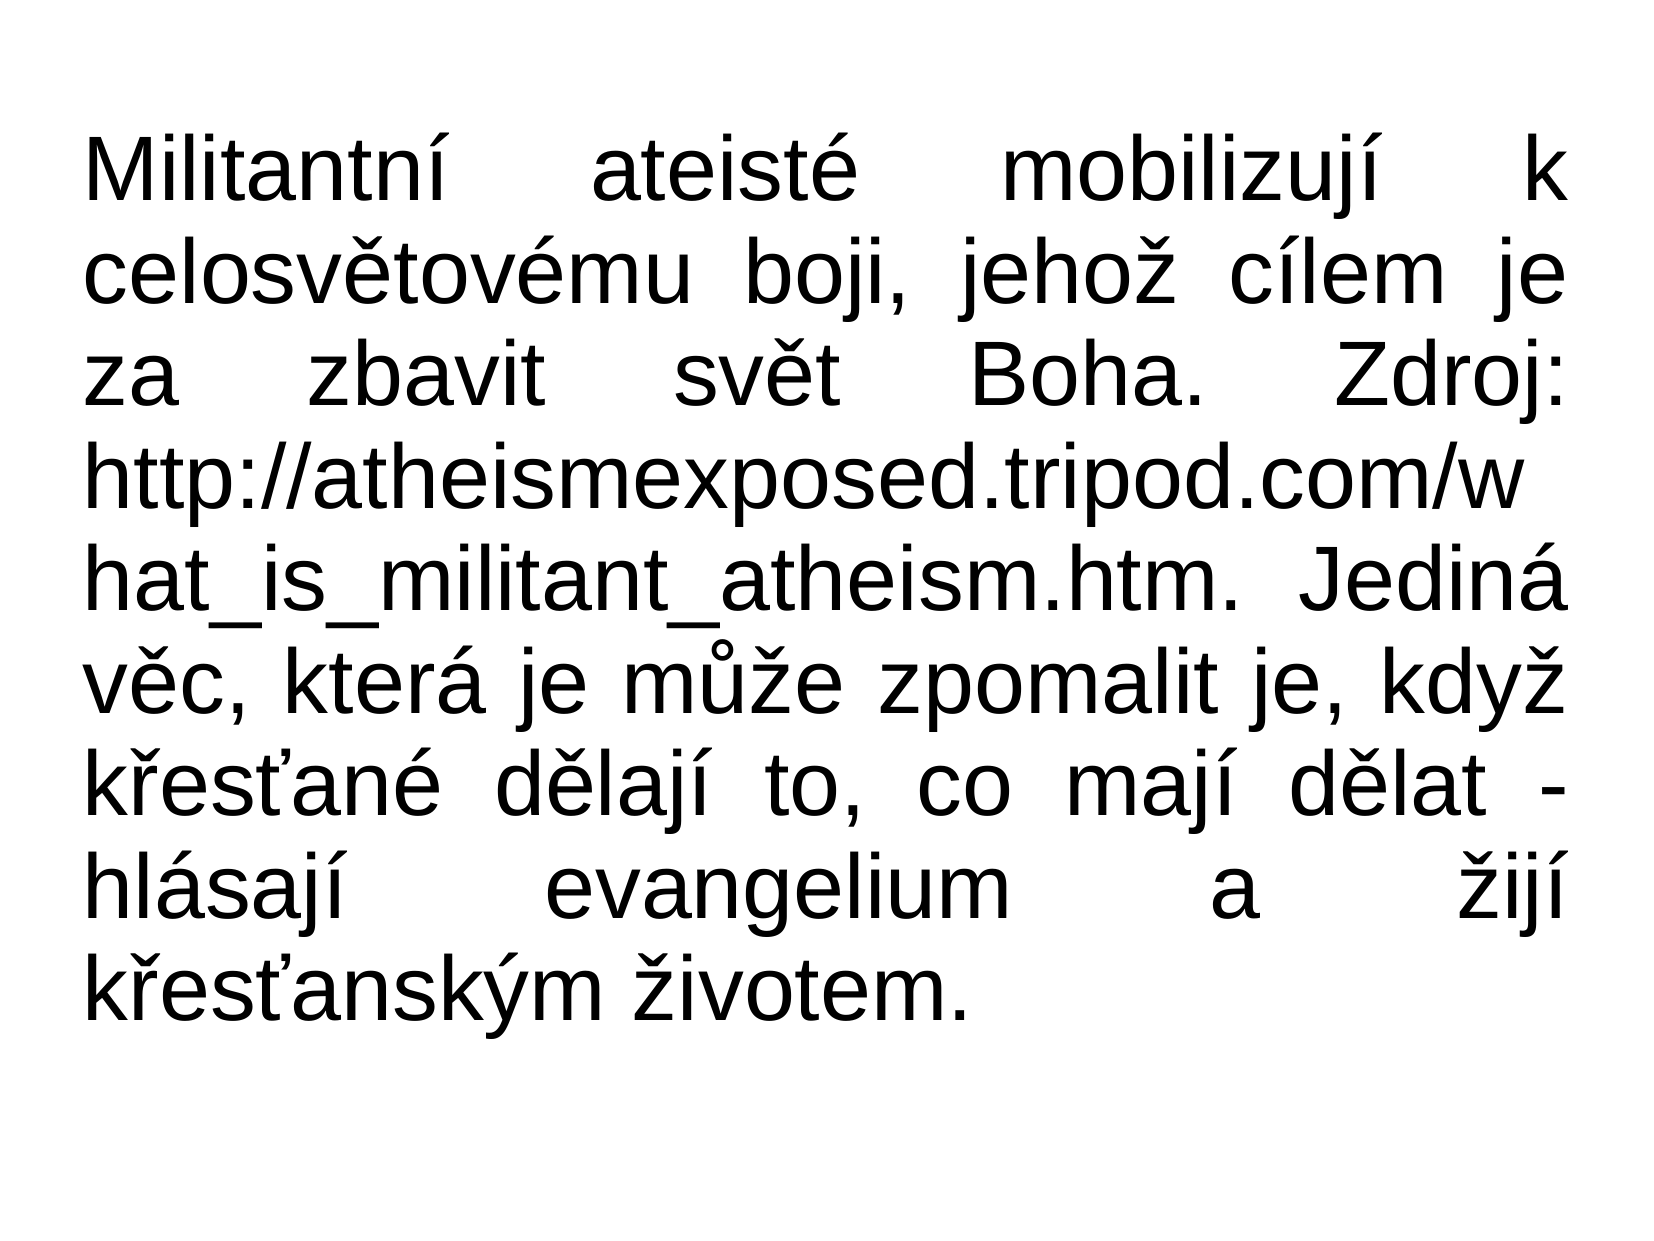

# Militantní ateisté mobilizují k celosvětovému boji, jehož cílem je za zbavit svět Boha. Zdroj: http://atheismexposed.tripod.com/what_is_militant_atheism.htm. Jediná věc, která je může zpomalit je, když křesťané dělají to, co mají dělat - hlásají evangelium a žijí křesťanským životem.